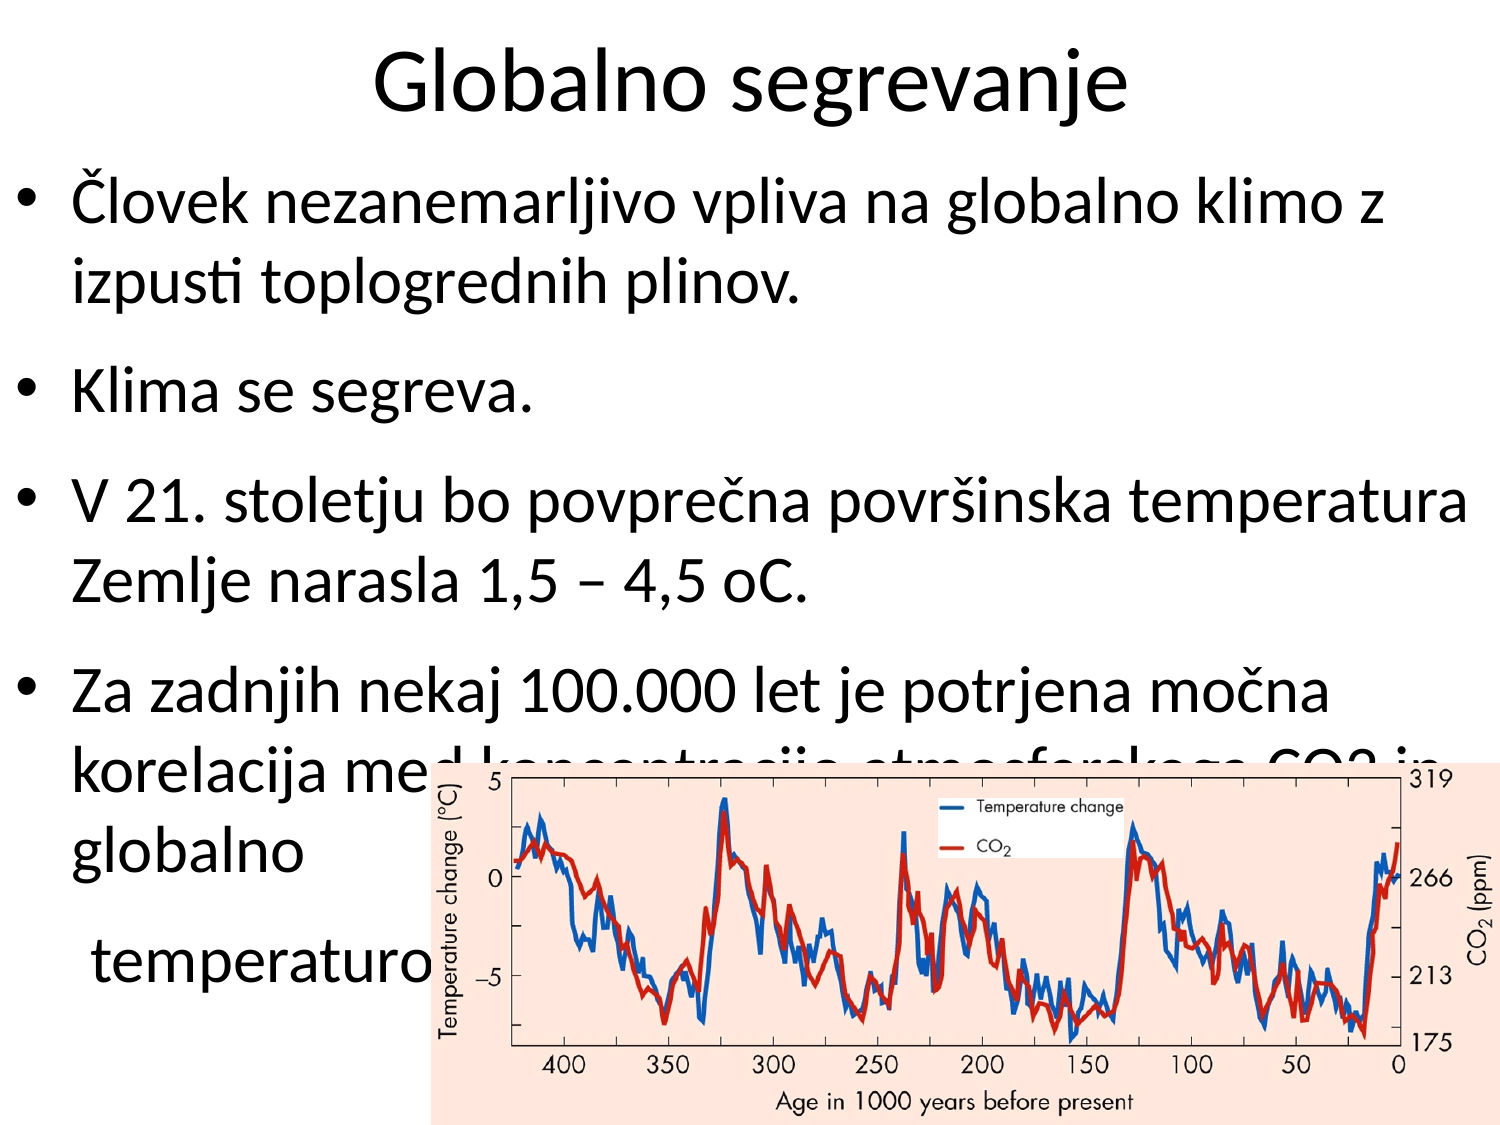

# Globalno segrevanje
Človek nezanemarljivo vpliva na globalno klimo z izpusti toplogrednih plinov.
Klima se segreva.
V 21. stoletju bo povprečna površinska temperatura Zemlje narasla 1,5 – 4,5 oC.
Za zadnjih nekaj 100.000 let je potrjena močna korelacija med koncentracijo atmosferskega CO2 in globalno
	temperaturo.